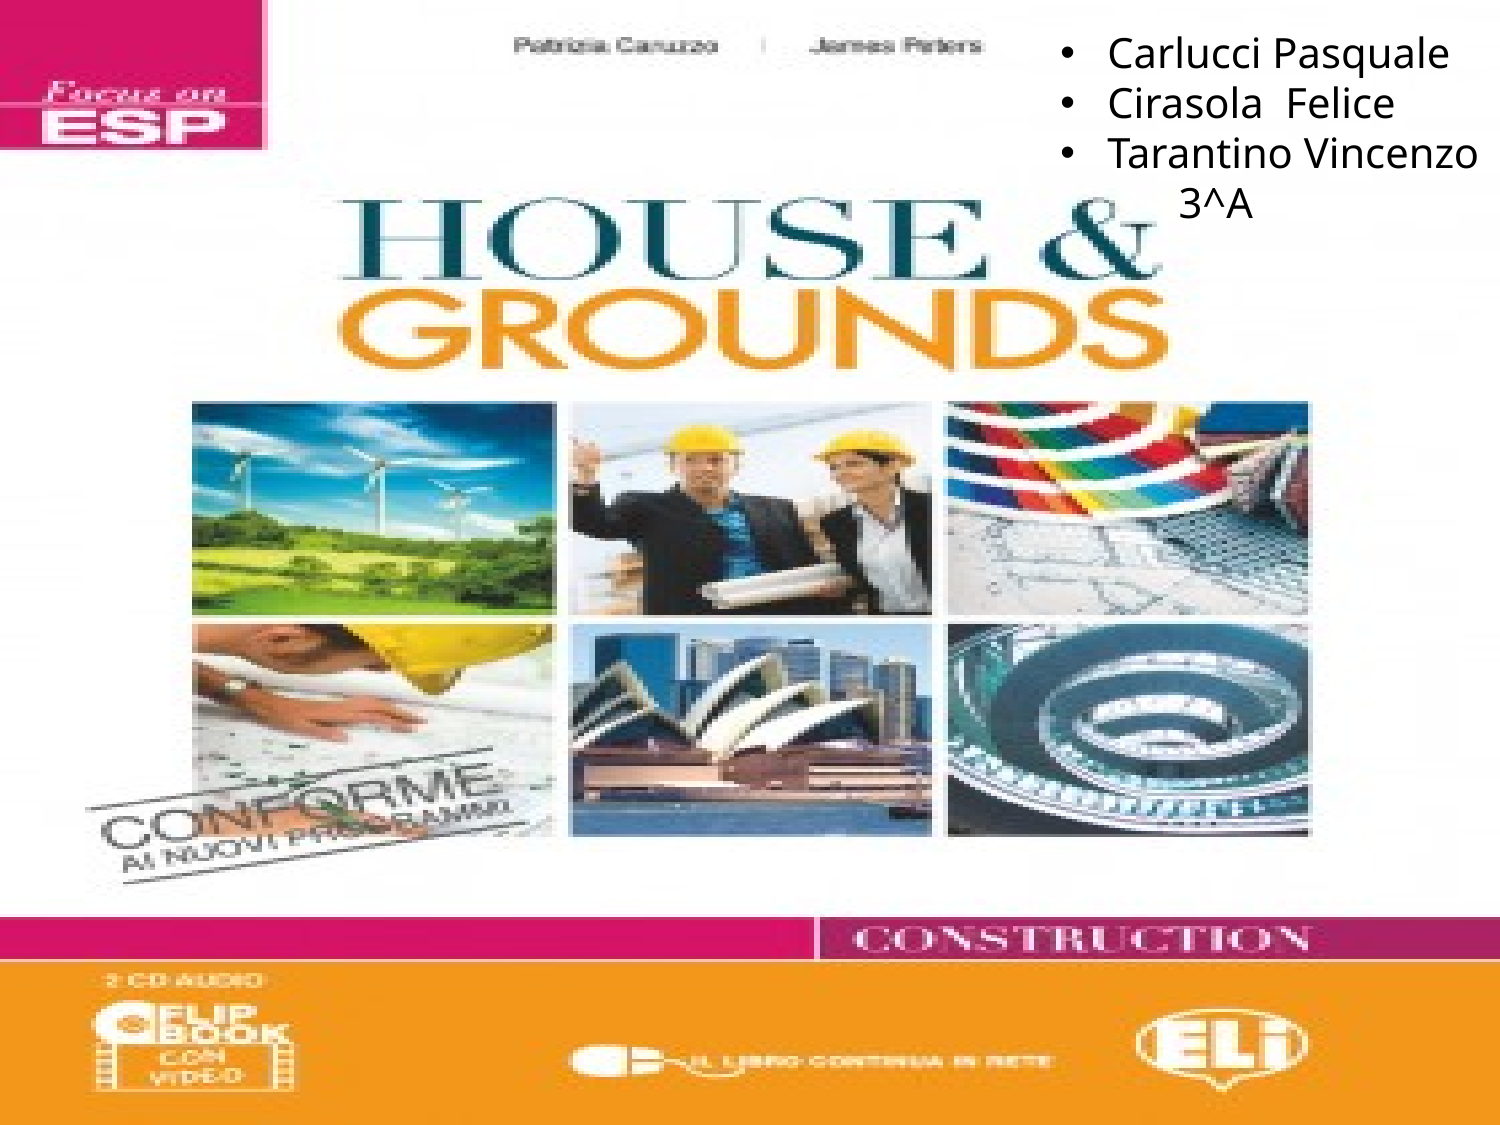

Carlucci Pasquale
Cirasola Felice
Tarantino Vincenzo
 3^A